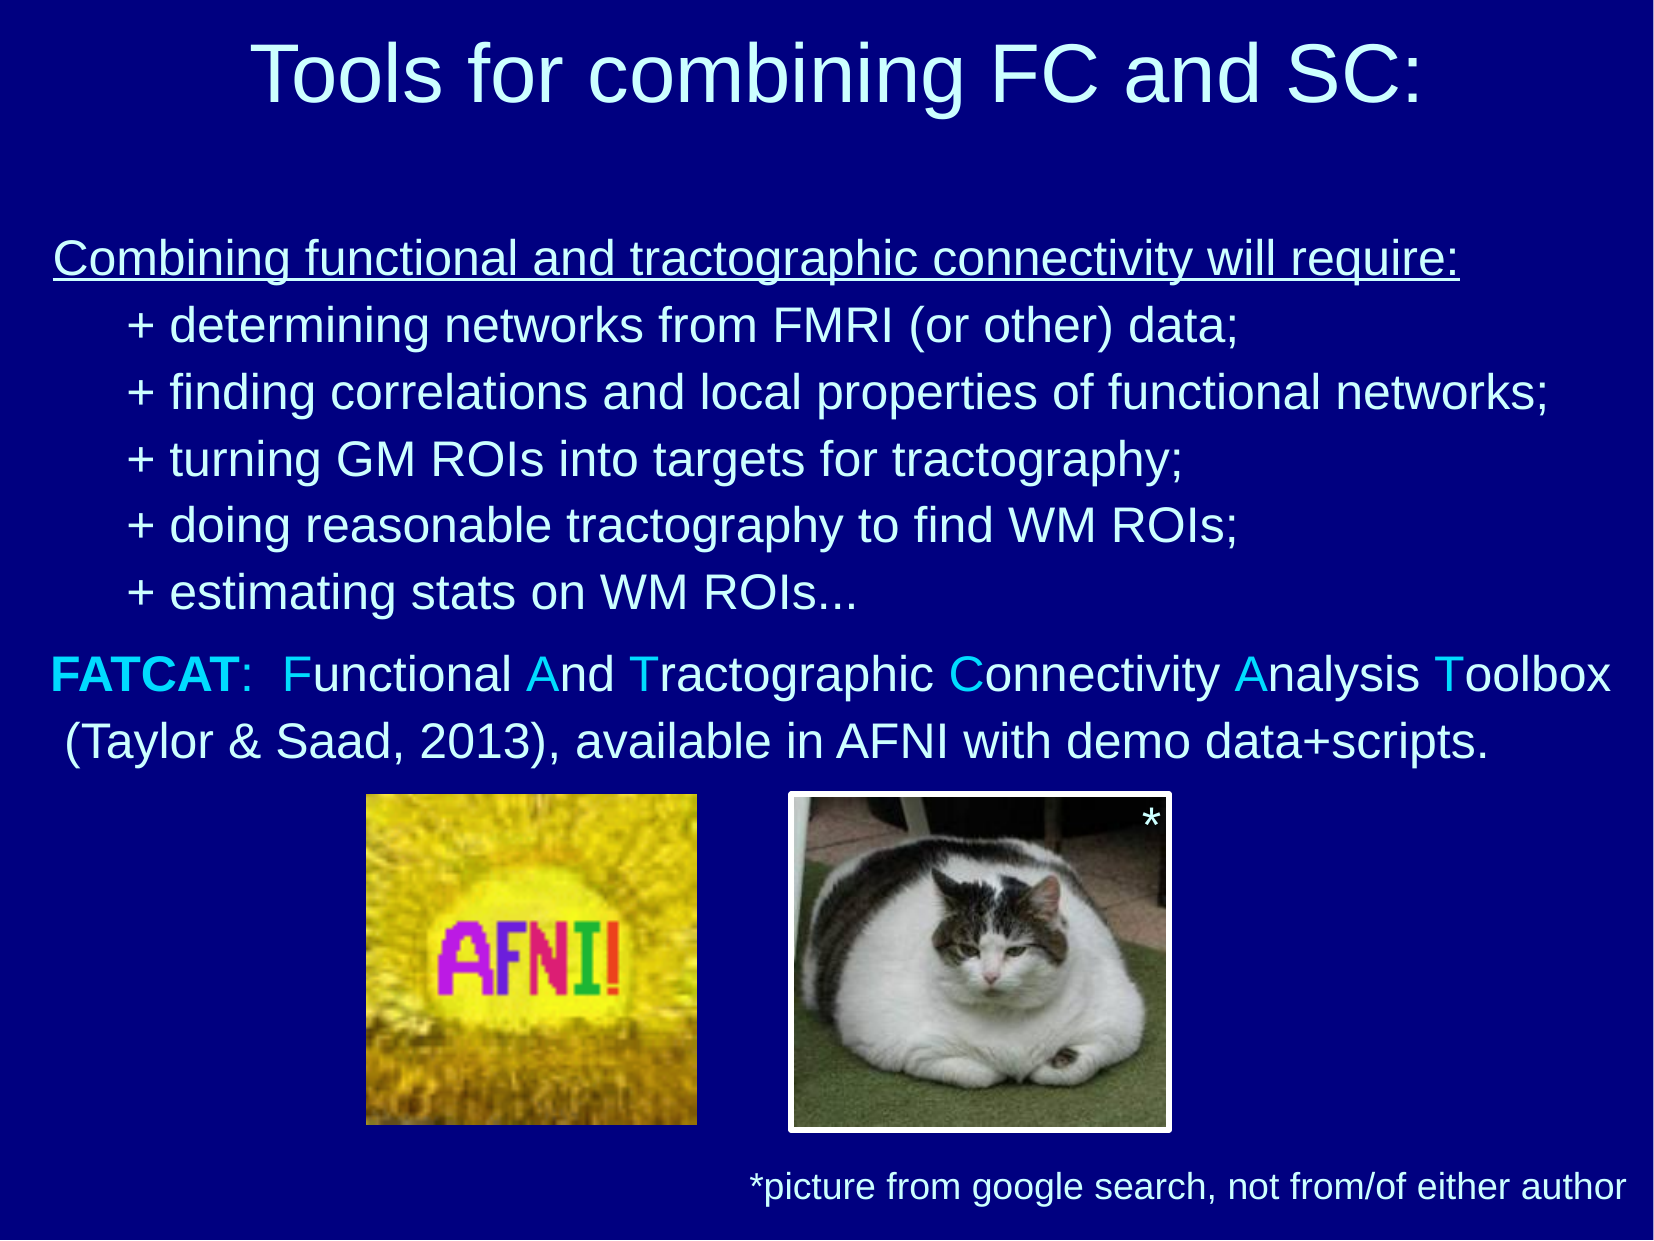

# Tools for combining FC and SC:
Combining functional and tractographic connectivity will require:
	+ determining networks from FMRI (or other) data;
	+ finding correlations and local properties of functional networks;
	+ turning GM ROIs into targets for tractography;
	+ doing reasonable tractography to find WM ROIs;
	+ estimating stats on WM ROIs...
FATCAT: Functional And Tractographic Connectivity Analysis Toolbox
 (Taylor & Saad, 2013), available in AFNI with demo data+scripts.
*
*picture from google search, not from/of either author